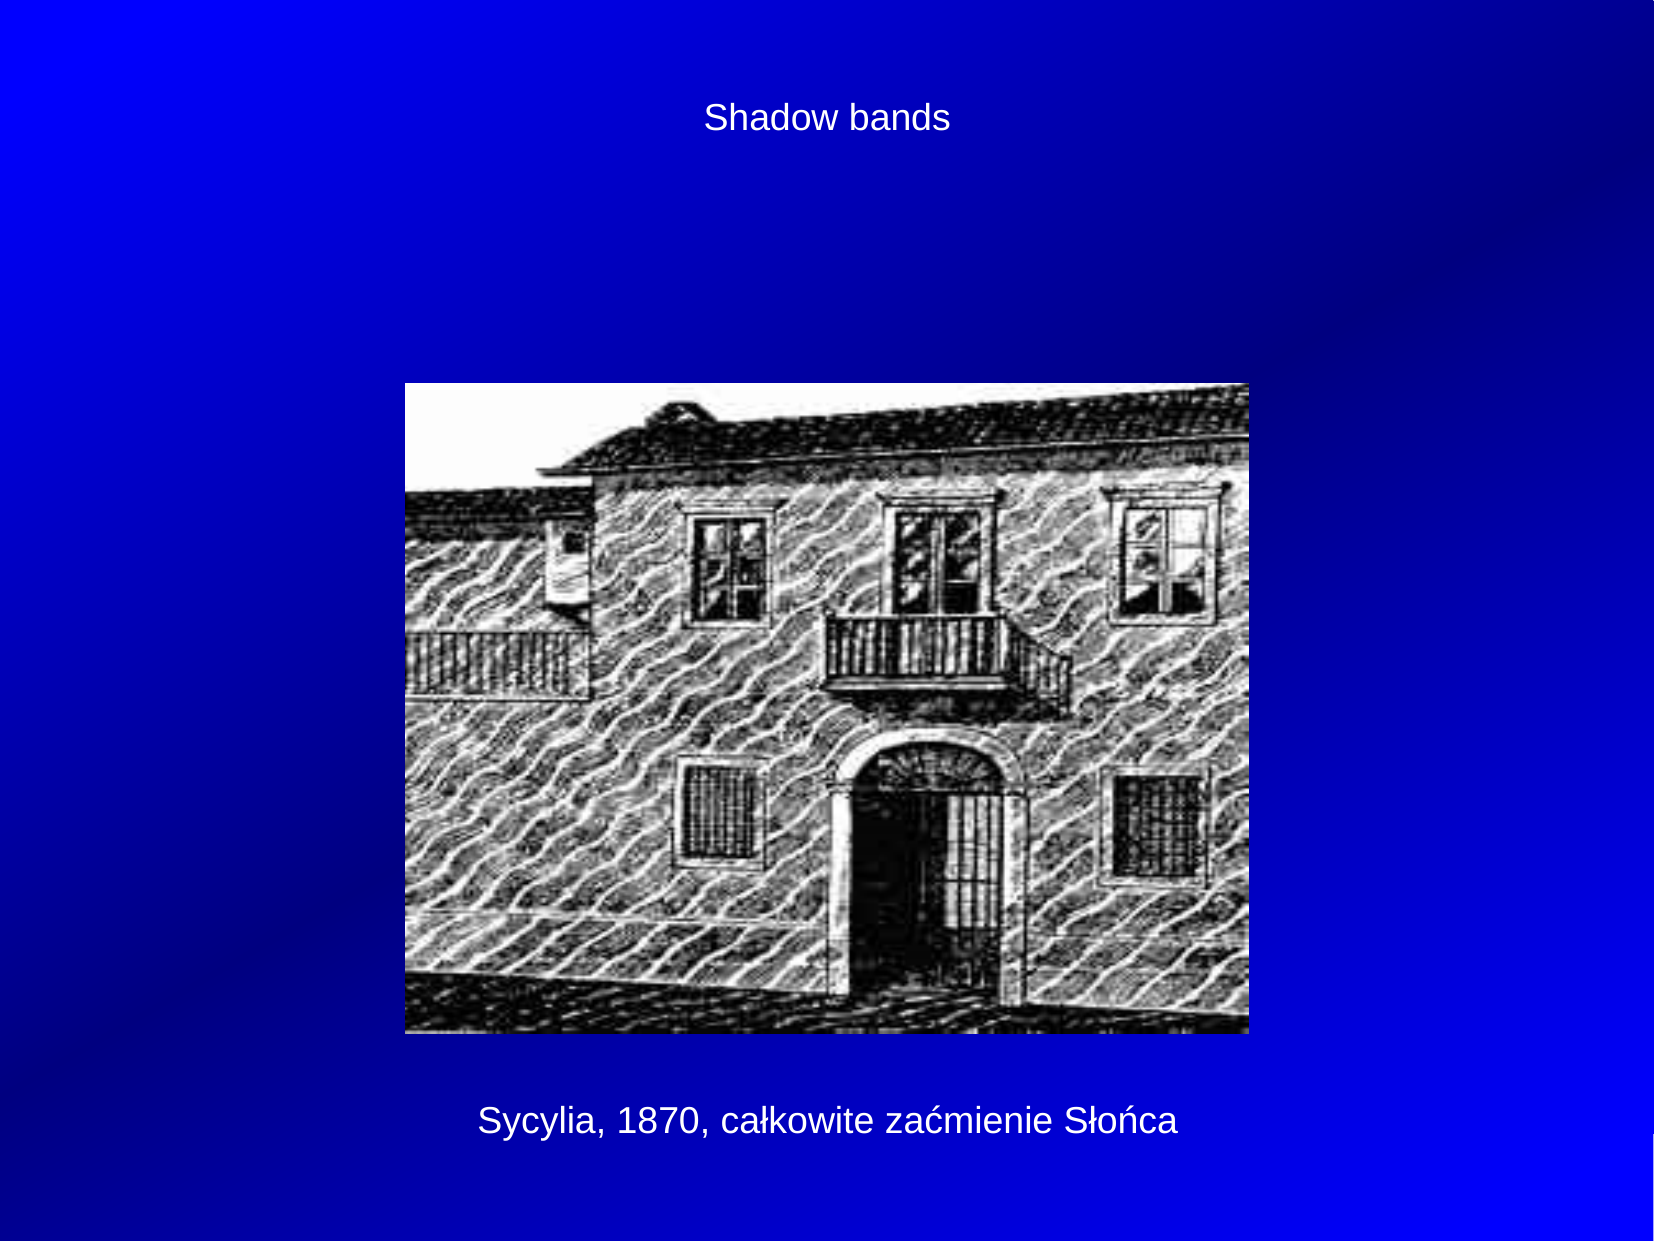

Shadow bands
Sycylia, 1870, całkowite zaćmienie Słońca